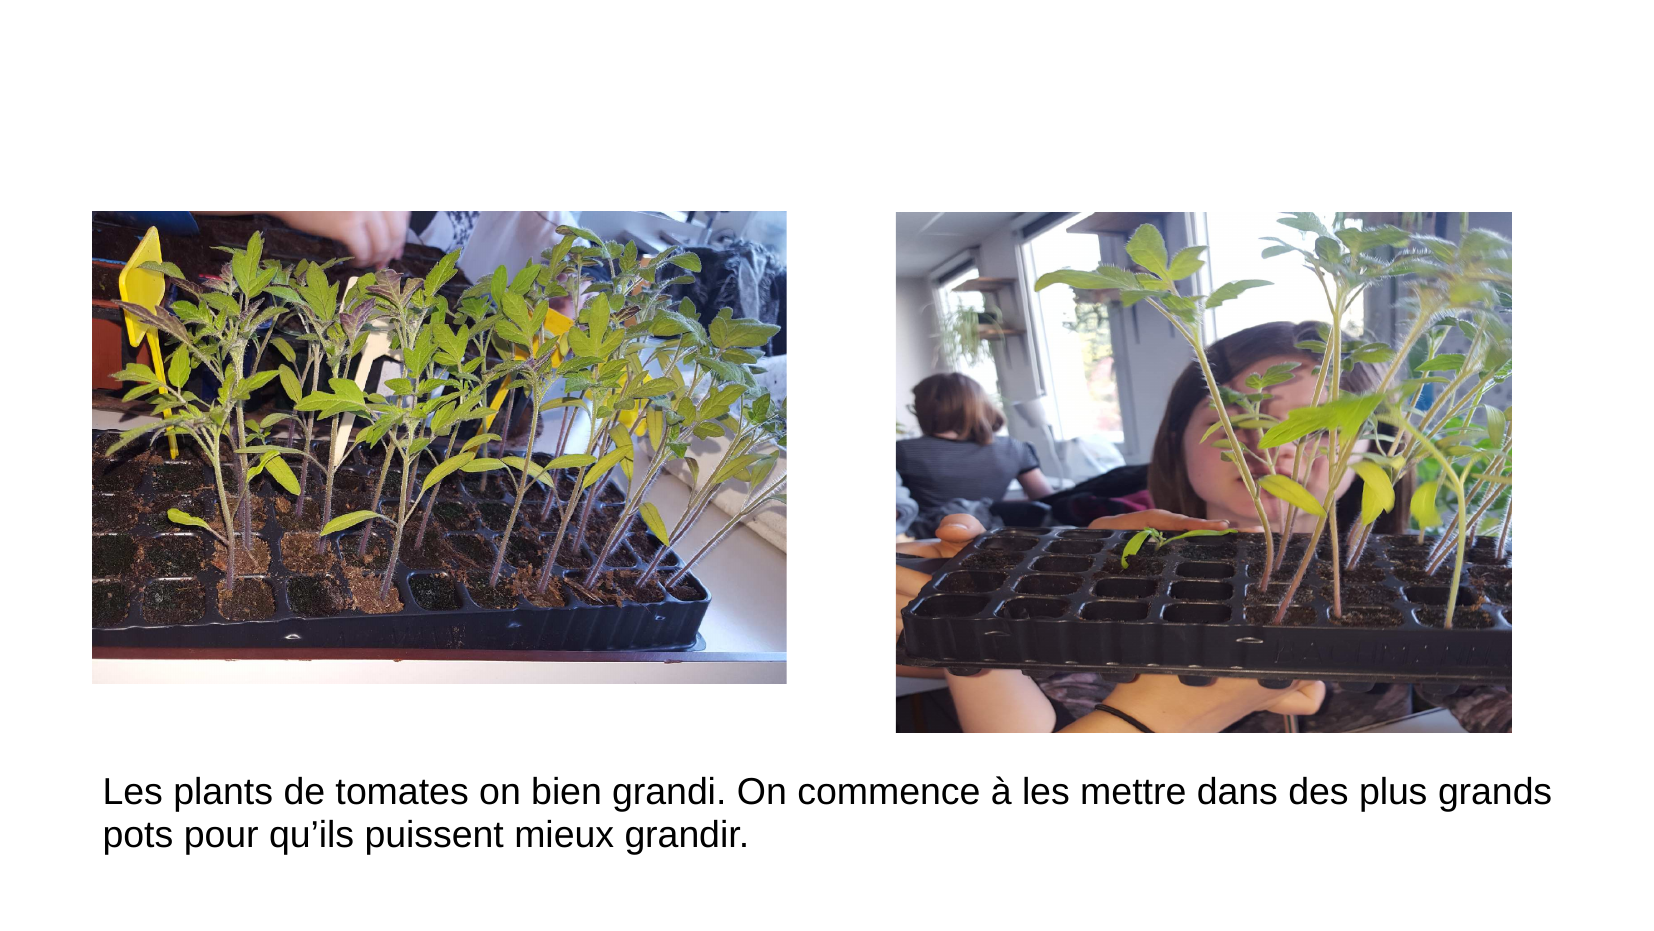

#
Les plants de tomates on bien grandi. On commence à les mettre dans des plus grands
pots pour qu’ils puissent mieux grandir.